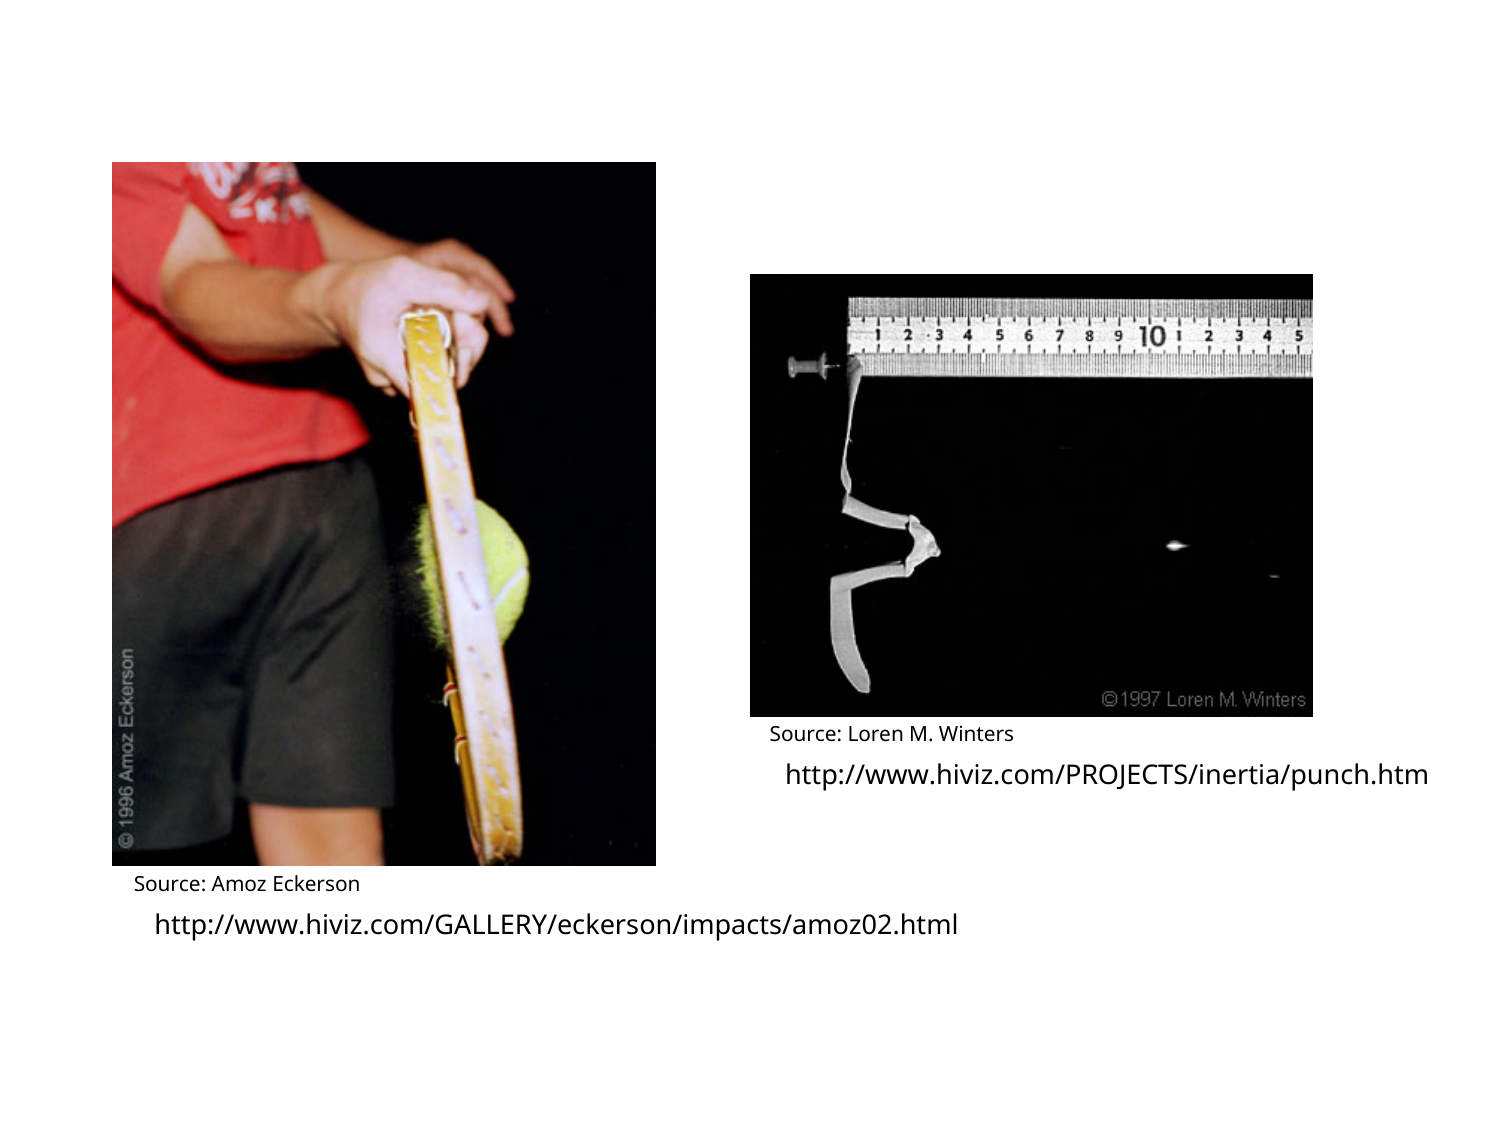

Source: Loren M. Winters
http://www.hiviz.com/PROJECTS/inertia/punch.htm
Source: Amoz Eckerson
http://www.hiviz.com/GALLERY/eckerson/impacts/amoz02.html